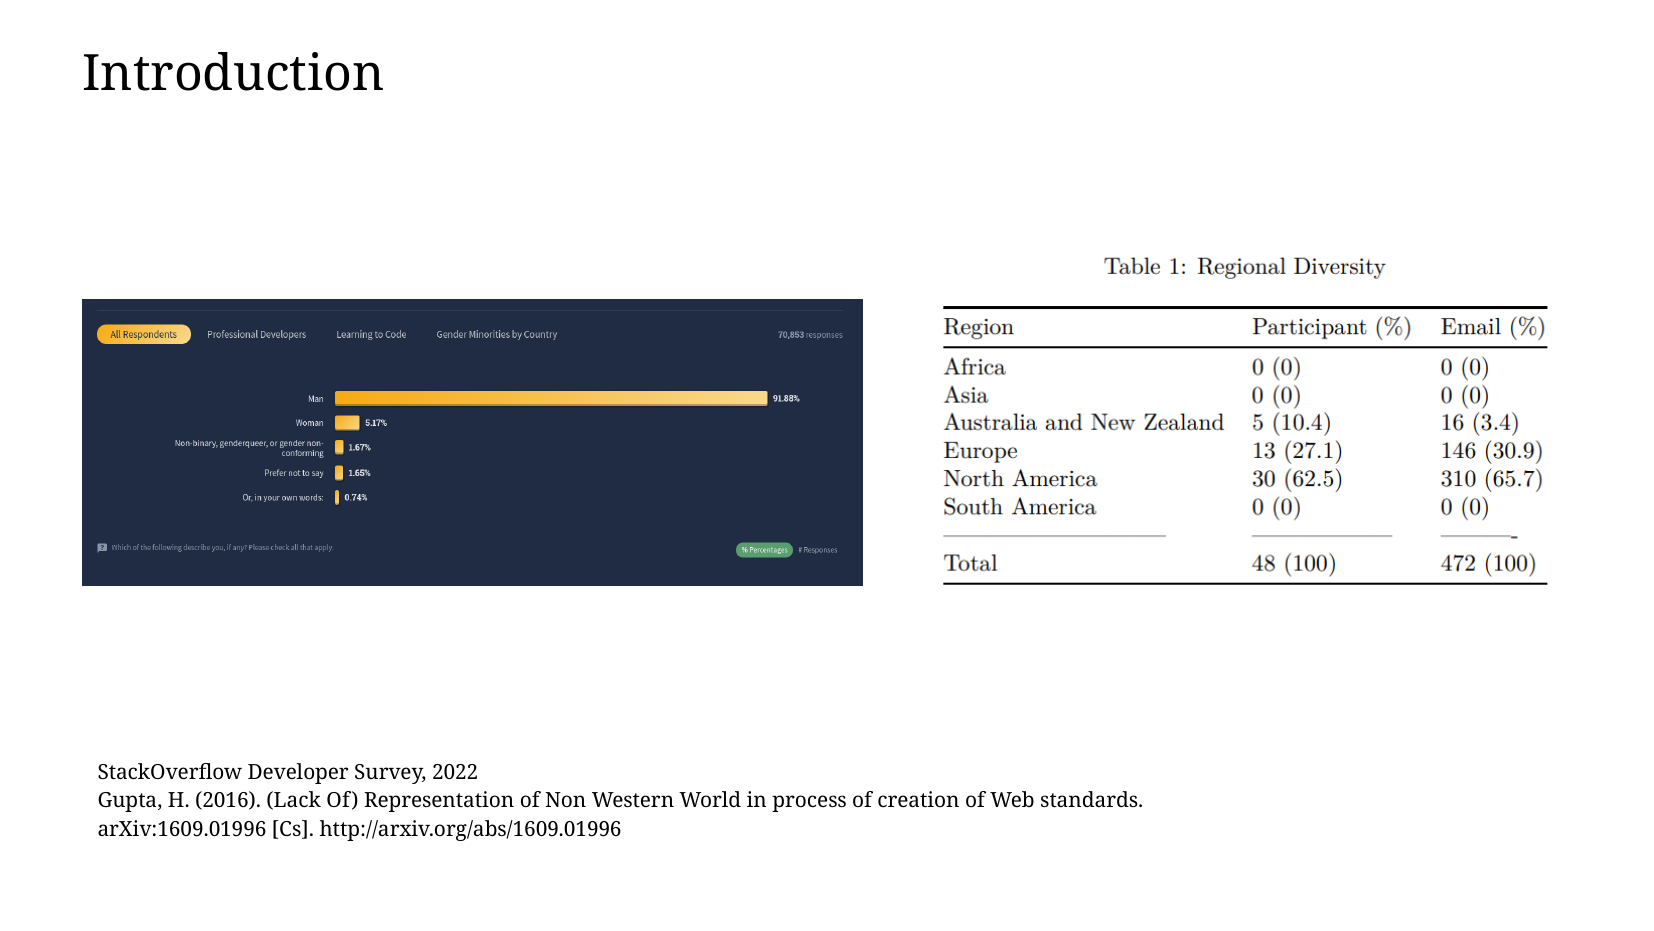

# Introduction
StackOverflow Developer Survey, 2022
Gupta, H. (2016). (Lack Of) Representation of Non Western World in process of creation of Web standards.
arXiv:1609.01996 [Cs]. http://arxiv.org/abs/1609.01996